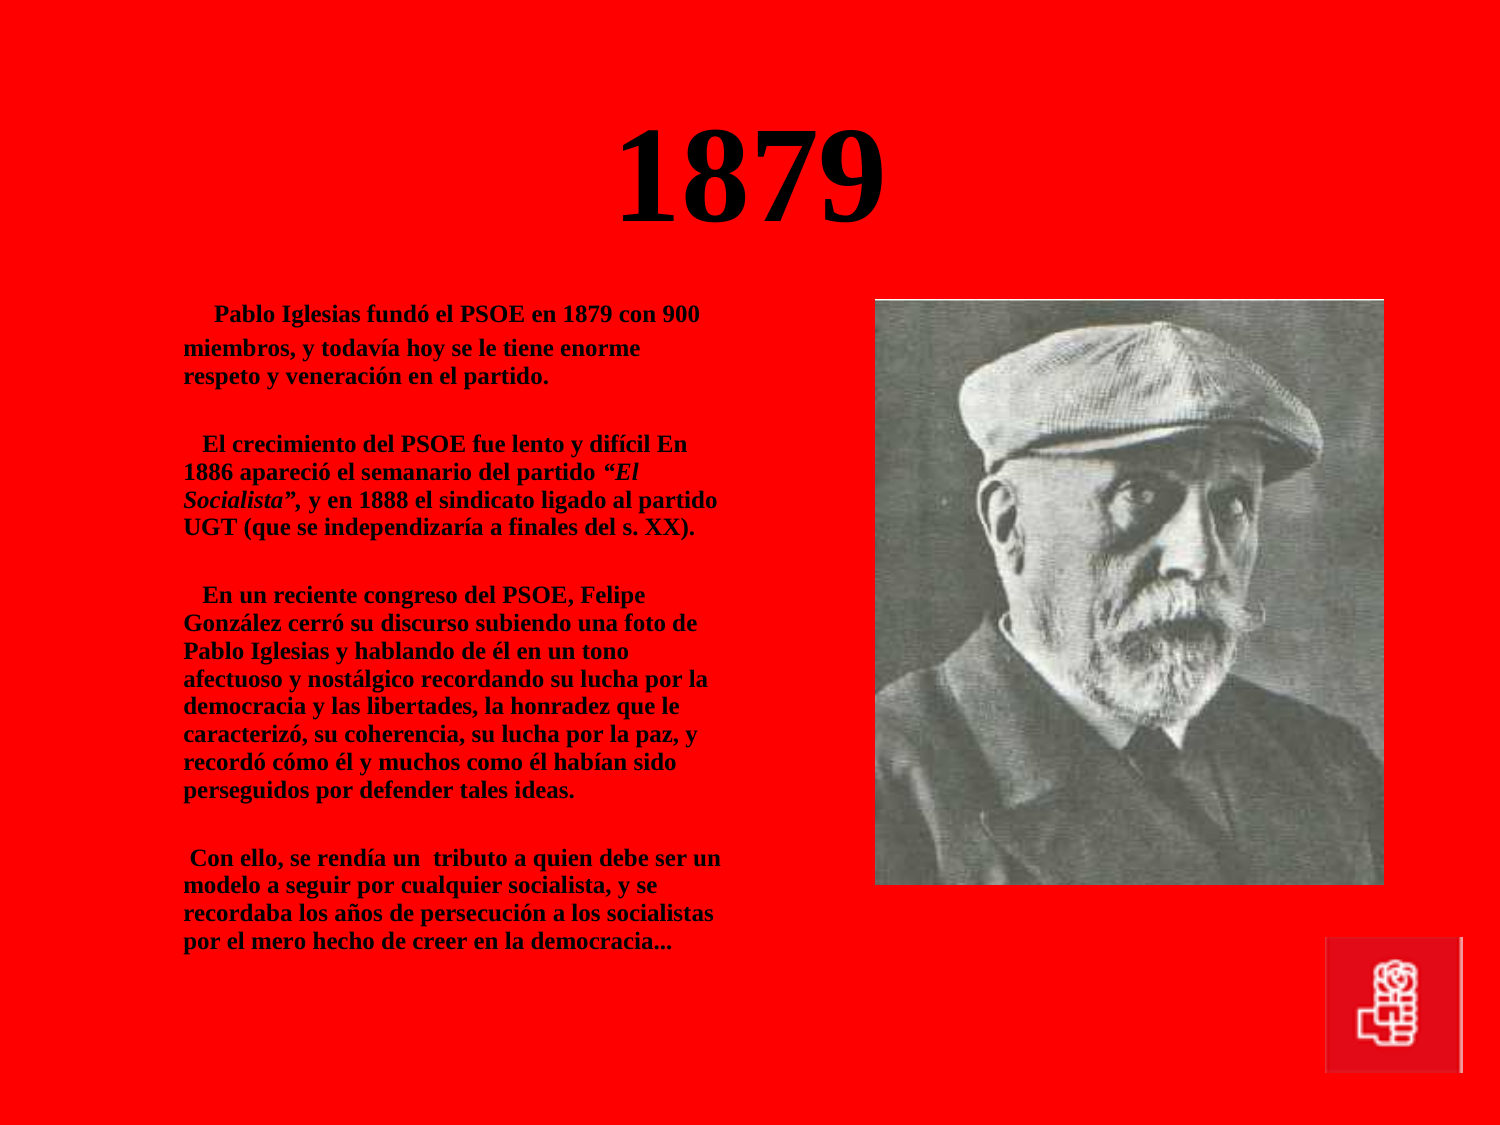

# 1879
 Pablo Iglesias fundó el PSOE en 1879 con 900 miembros, y todavía hoy se le tiene enorme respeto y veneración en el partido.
 El crecimiento del PSOE fue lento y difícil En 1886 apareció el semanario del partido “El Socialista”, y en 1888 el sindicato ligado al partido UGT (que se independizaría a finales del s. XX).
 En un reciente congreso del PSOE, Felipe González cerró su discurso subiendo una foto de Pablo Iglesias y hablando de él en un tono afectuoso y nostálgico recordando su lucha por la democracia y las libertades, la honradez que le caracterizó, su coherencia, su lucha por la paz, y recordó cómo él y muchos como él habían sido perseguidos por defender tales ideas.
 Con ello, se rendía un tributo a quien debe ser un modelo a seguir por cualquier socialista, y se recordaba los años de persecución a los socialistas por el mero hecho de creer en la democracia...